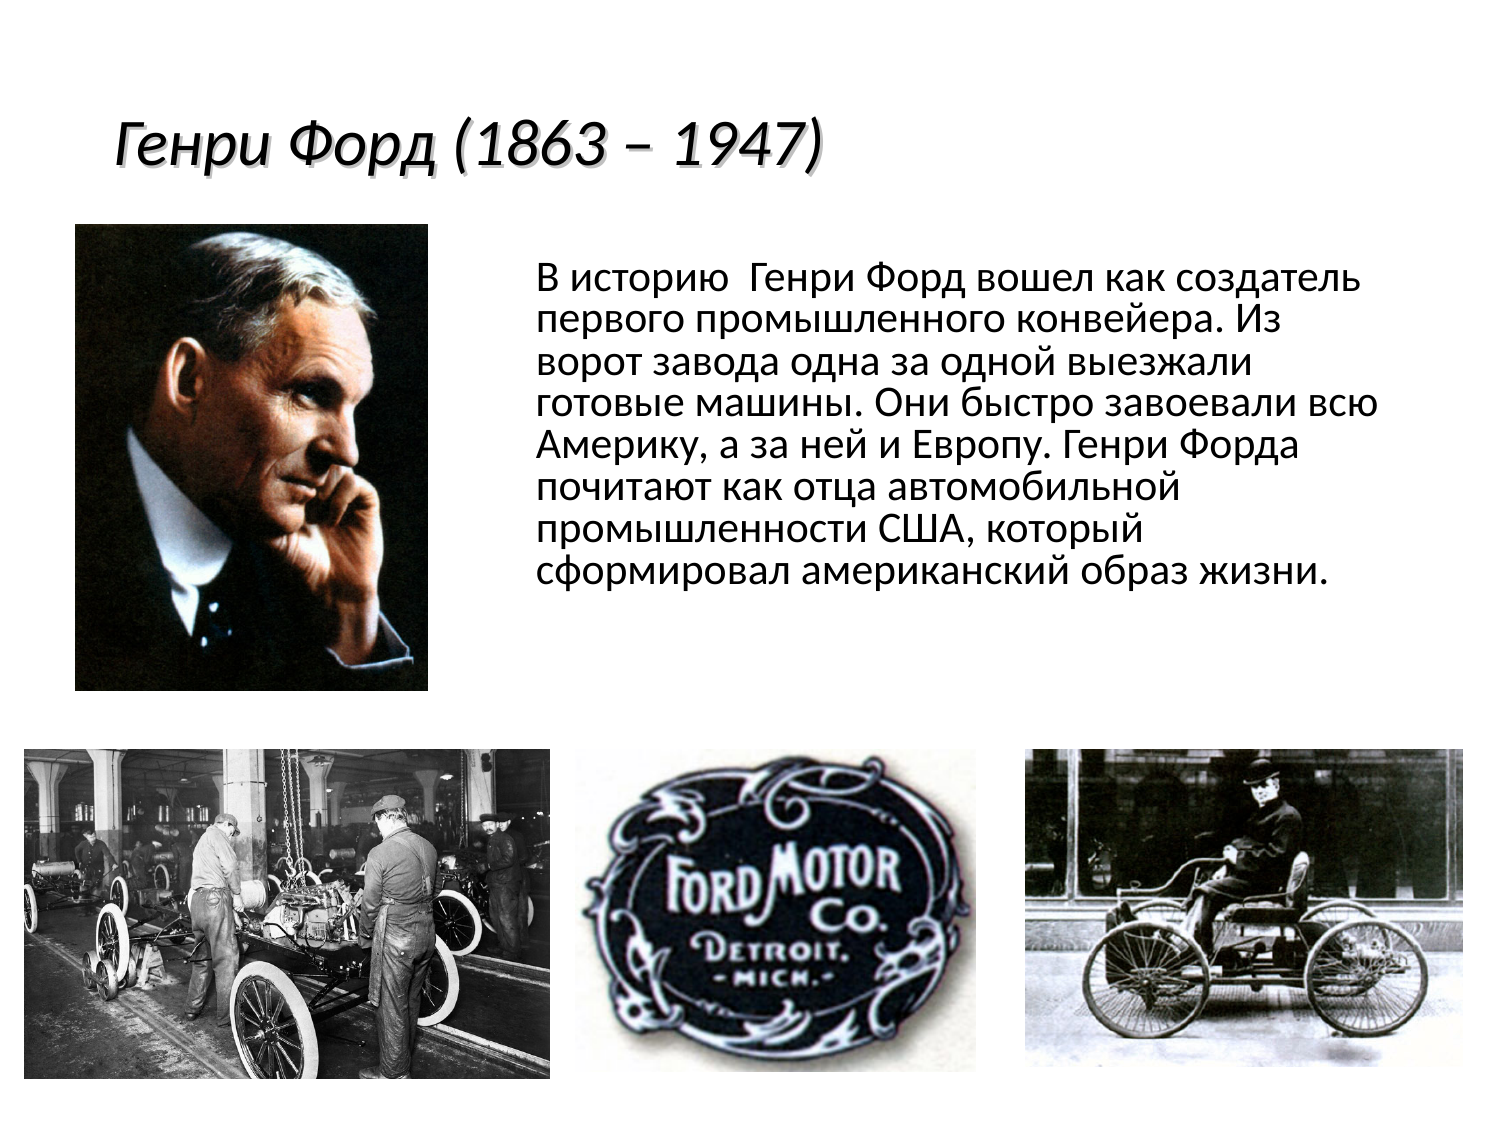

# Генри Форд (1863 – 1947)
В историю Генри Форд вошел как создатель первого промышленного конвейера. Из ворот завода одна за одной выезжали готовые машины. Они быстро завоевали всю Америку, а за ней и Европу. Генри Форда почитают как отца автомобильной промышленности США, который сформировал американский образ жизни.